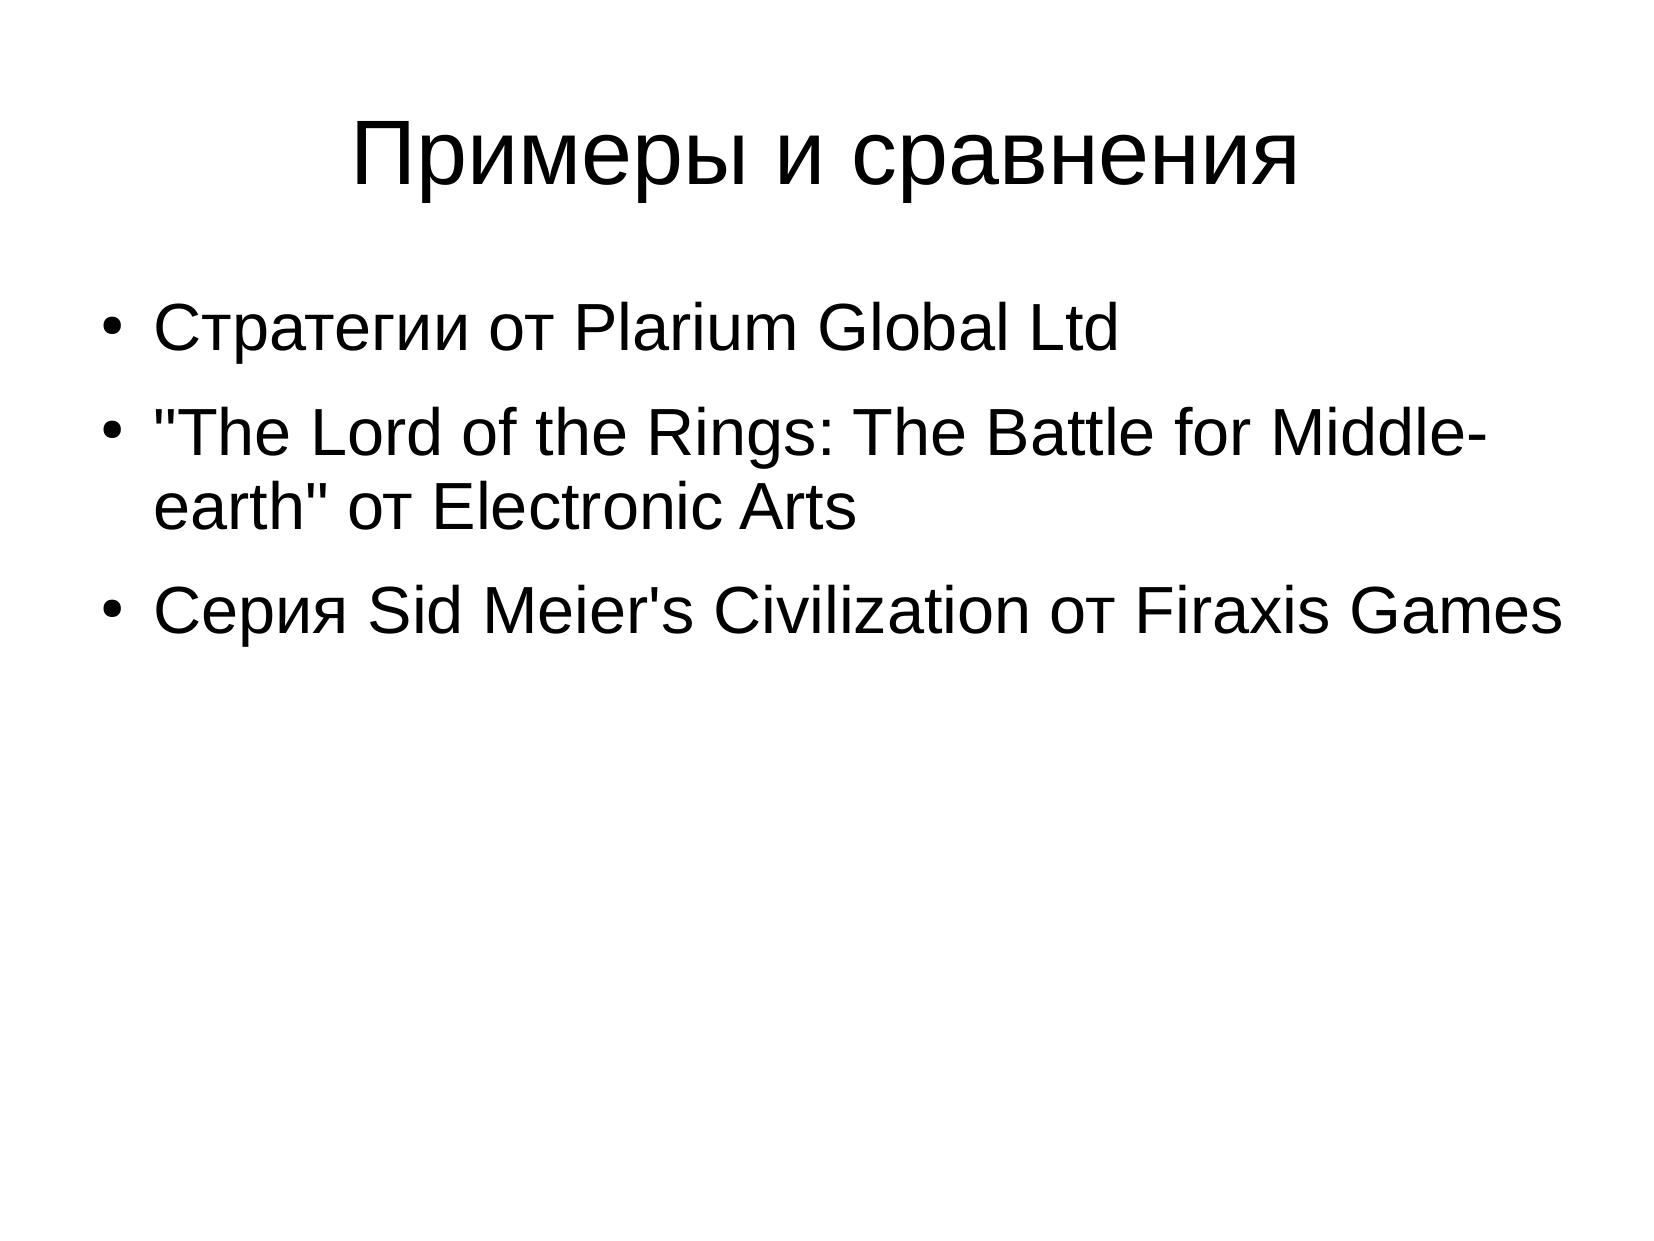

# Примеры и сравнения
Стратегии от Plarium Global Ltd
"The Lord of the Rings: The Battle for Middle-earth" от Electronic Arts
Серия Sid Meier's Civilization от Firaxis Games